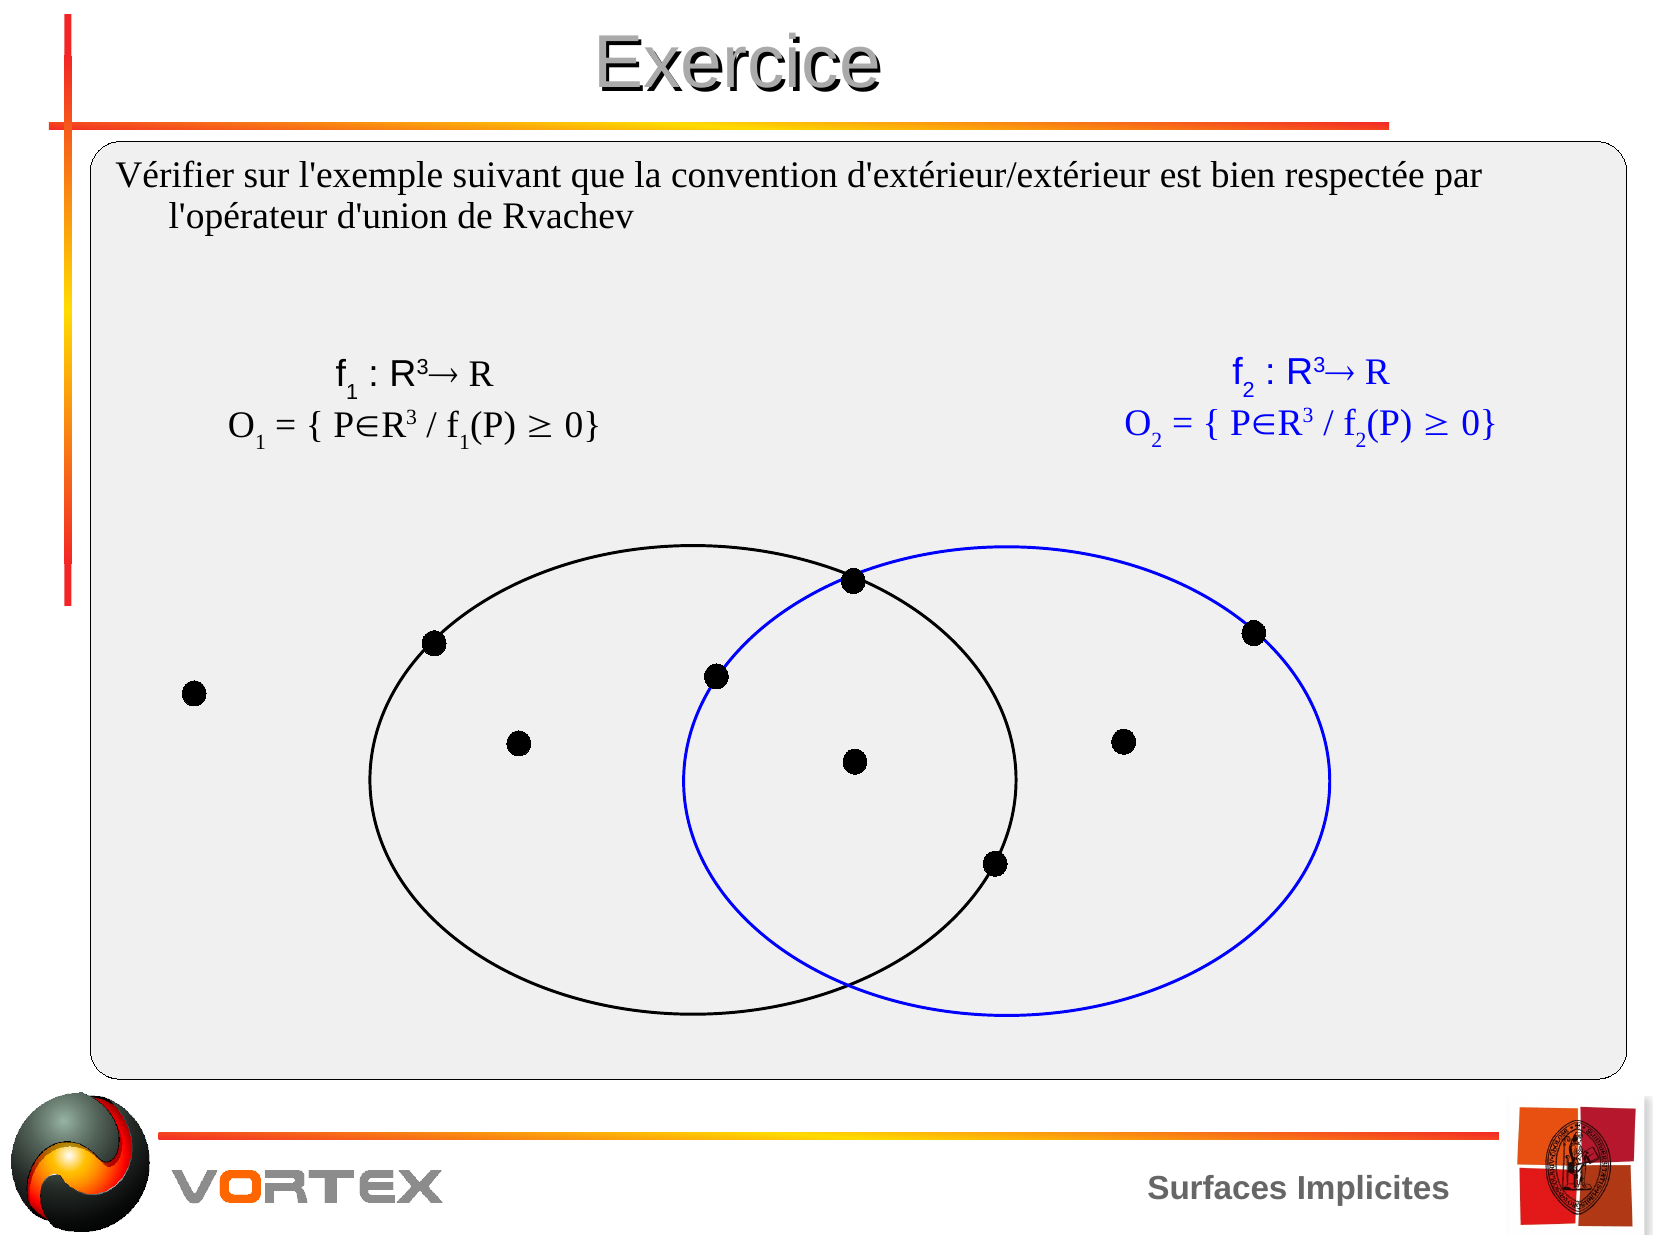

# Exercice
Vérifier sur l'exemple suivant que la convention d'extérieur/extérieur est bien respectée par l'opérateur d'union de Rvachev
f2 : R3 R
O2 = { PR3 / f2(P)  0}
f1 : R3 R
O1 = { PR3 / f1(P)  0}